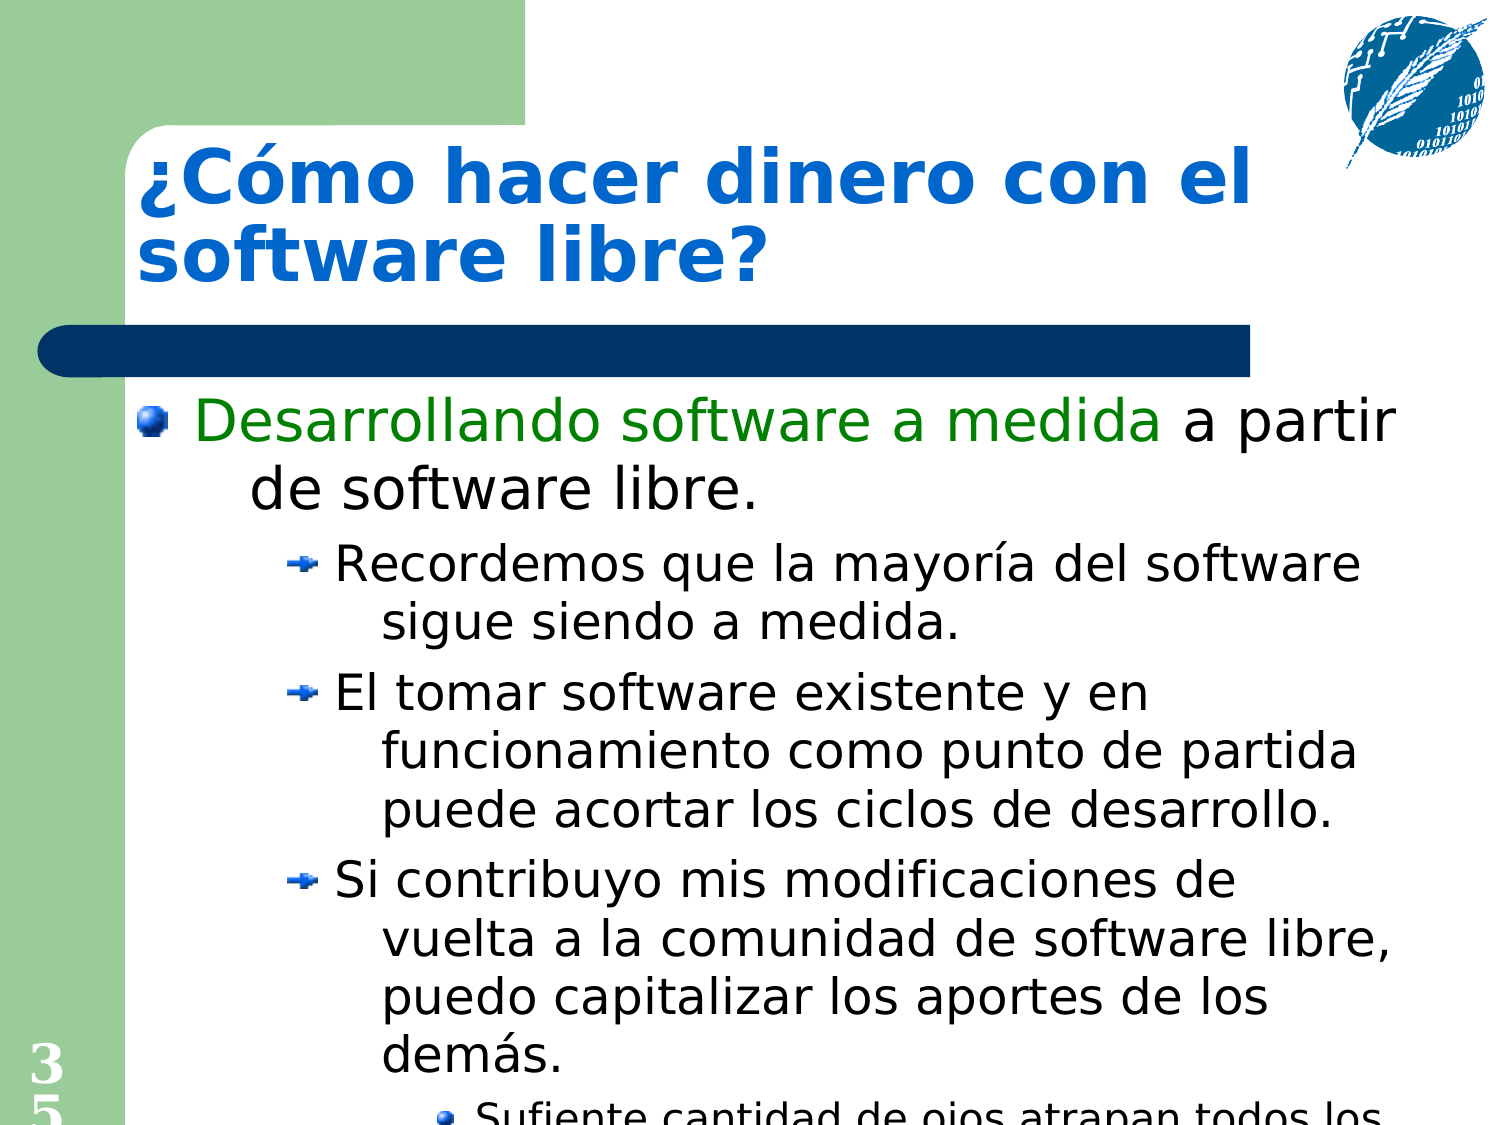

# ¿Cómo hacer dinero con el software libre?
Desarrollando software a medida a partir de software libre.
Recordemos que la mayoría del software sigue siendo a medida.
El tomar software existente y en funcionamiento como punto de partida puede acortar los ciclos de desarrollo.
Si contribuyo mis modificaciones de vuelta a la comunidad de software libre, puedo capitalizar los aportes de los demás.
Sufiente cantidad de ojos atrapan todos los bugs.
35